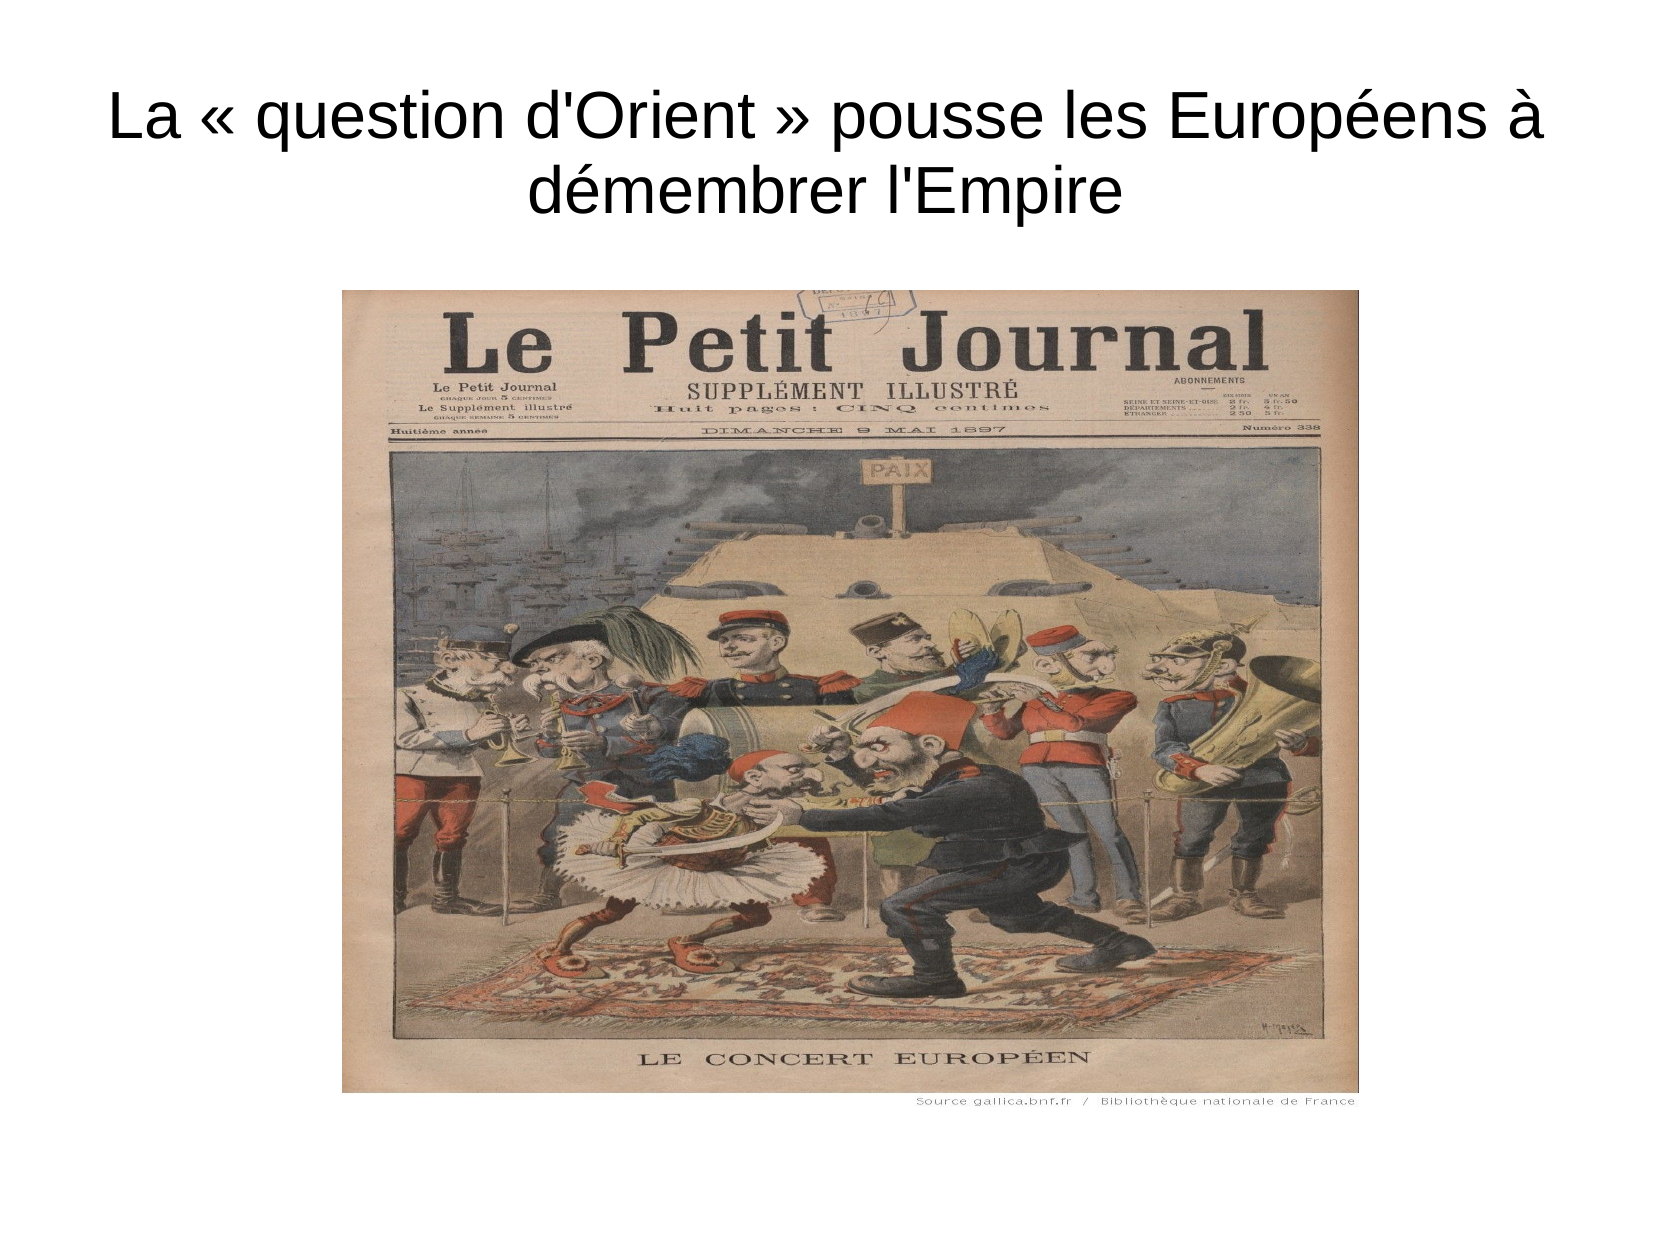

# La « question d'Orient » pousse les Européens à démembrer l'Empire